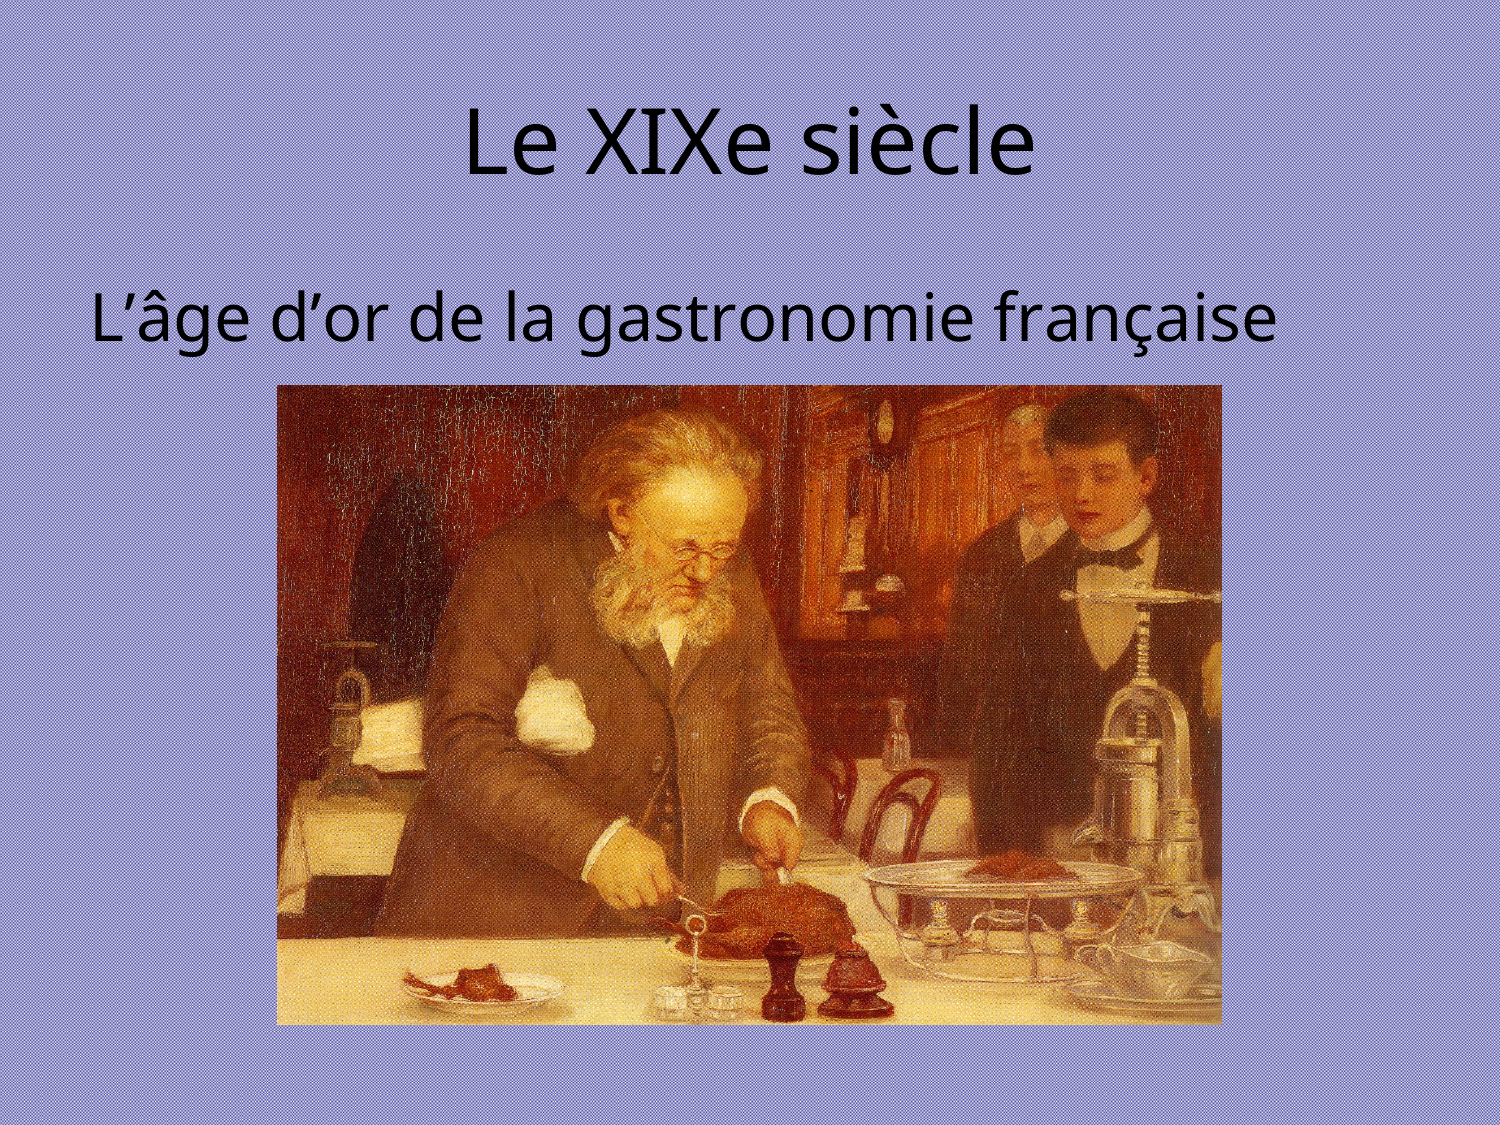

# Le XIXe siècle
L’âge d’or de la gastronomie française